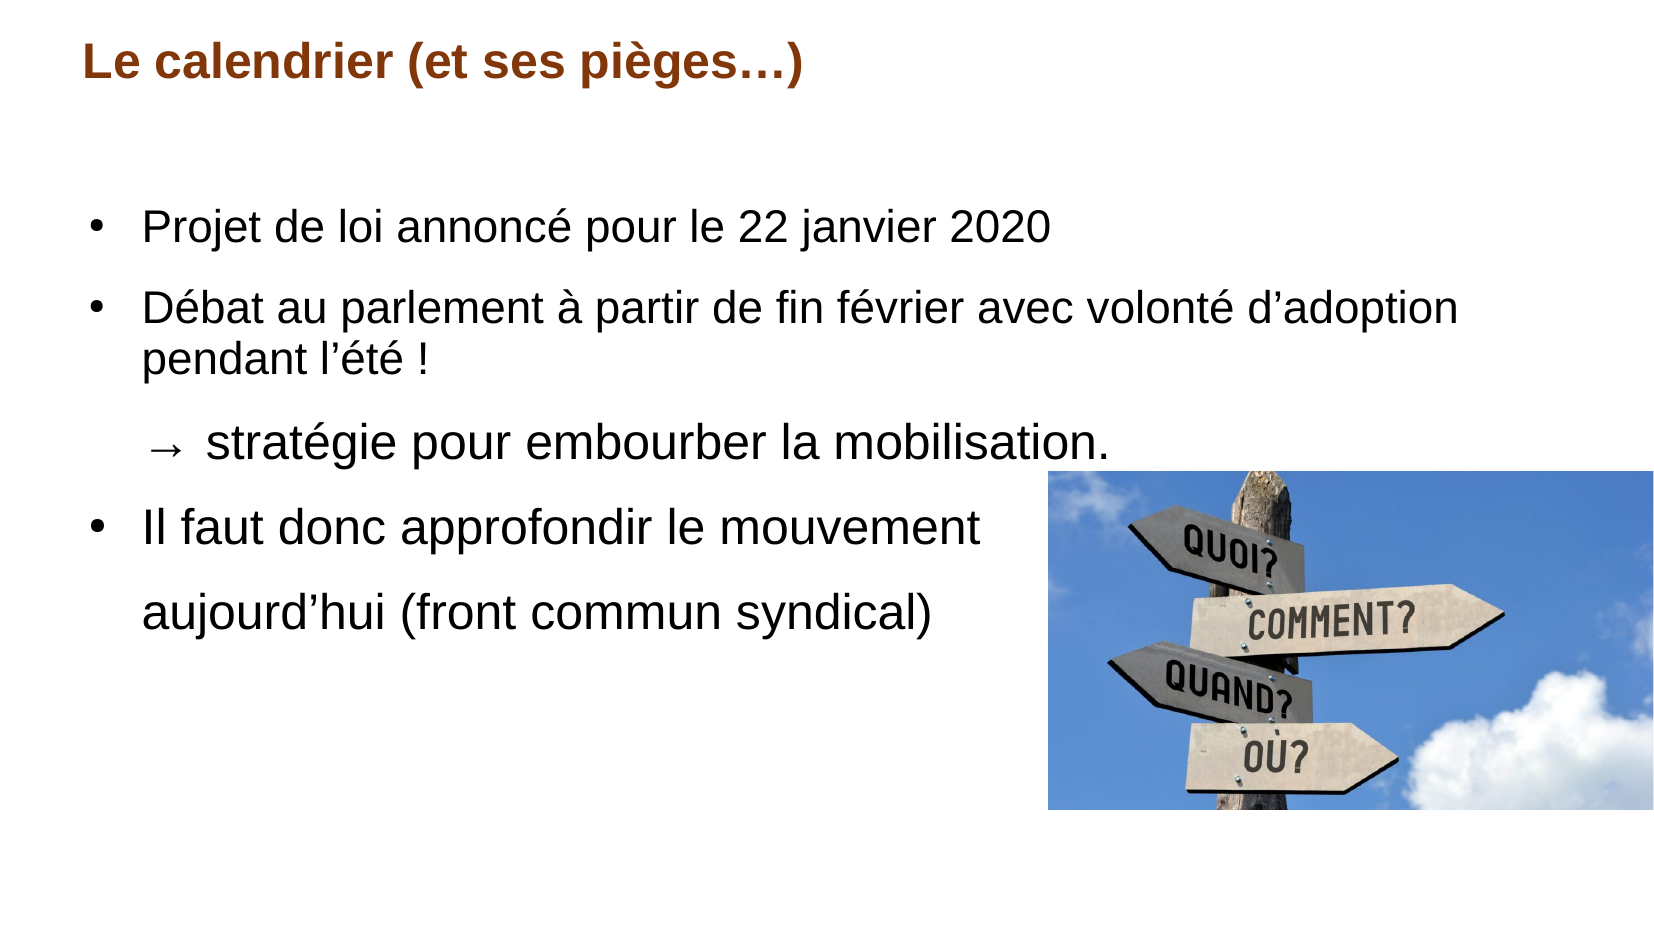

# Le calendrier (et ses pièges…)
Projet de loi annoncé pour le 22 janvier 2020
Débat au parlement à partir de fin février avec volonté d’adoption pendant l’été !
→ stratégie pour embourber la mobilisation.
Il faut donc approfondir le mouvement
aujourd’hui (front commun syndical)